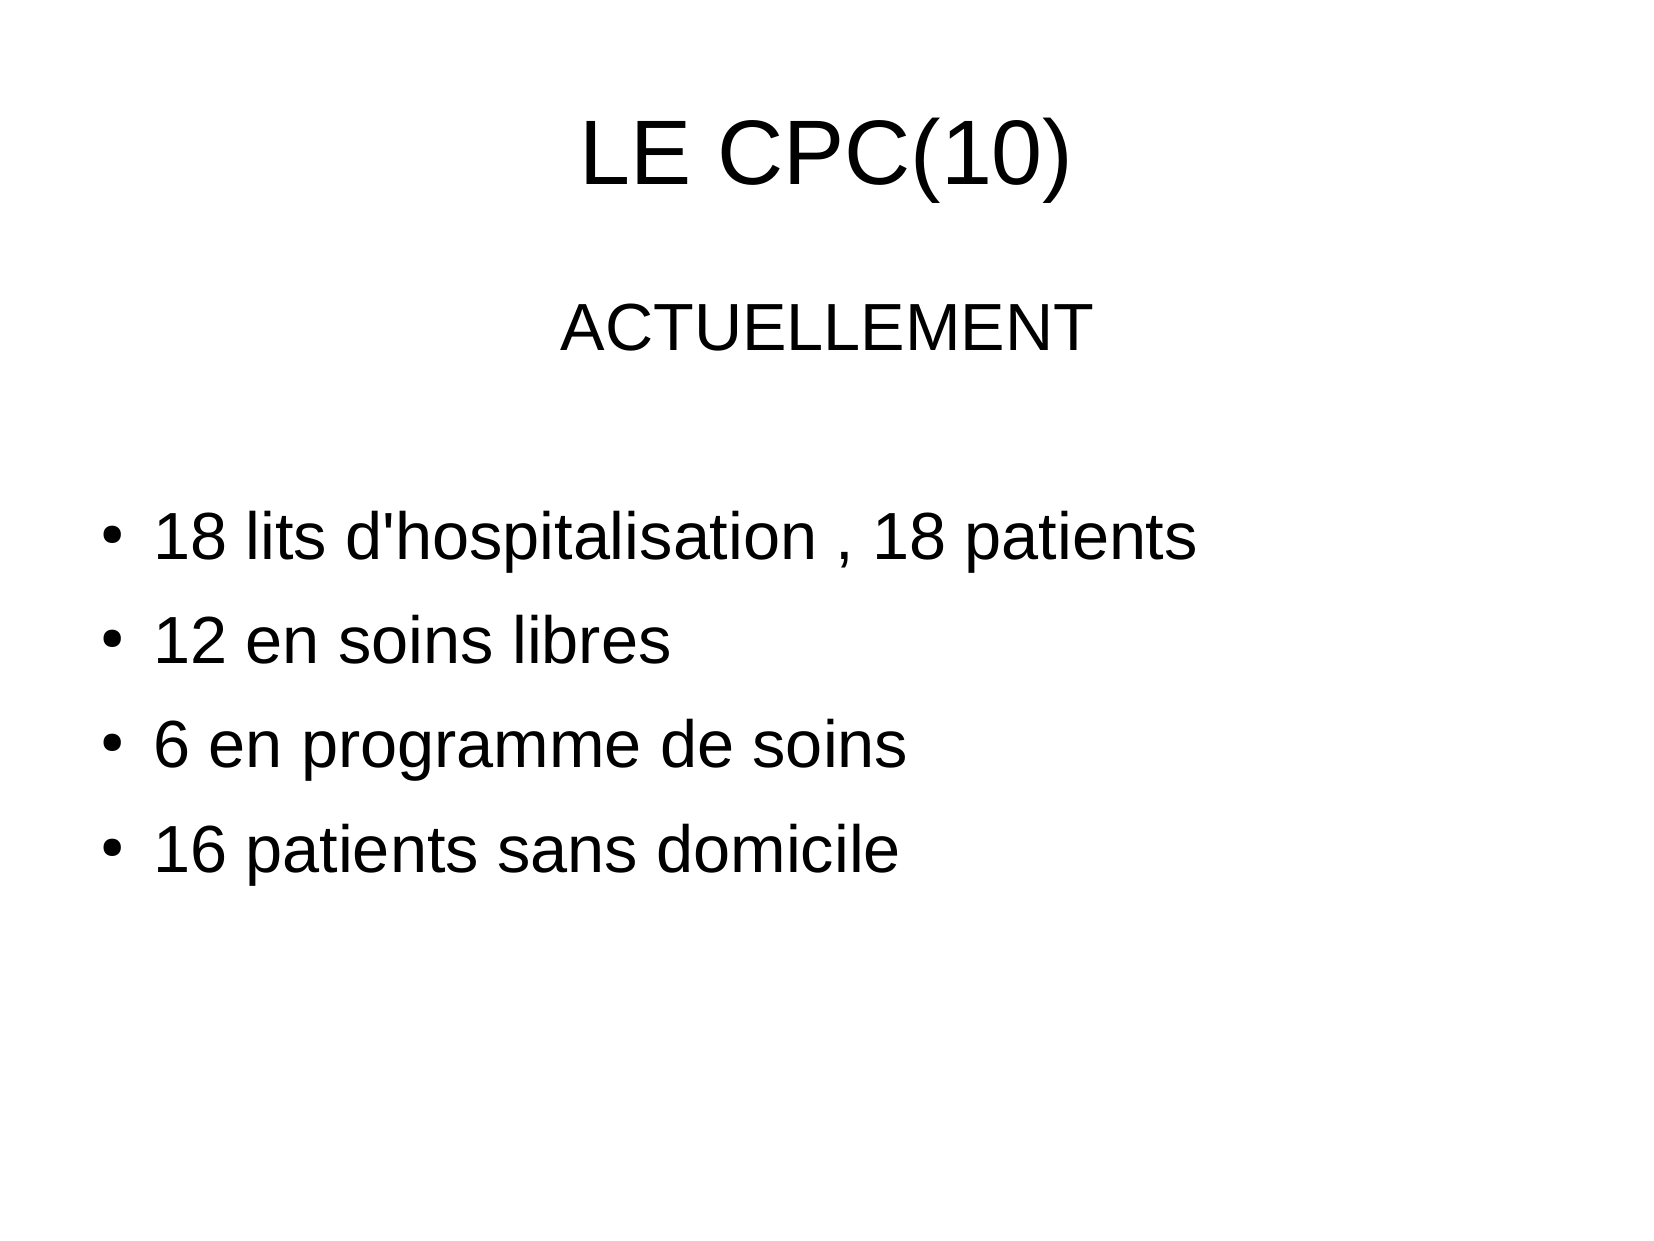

# LE CPC(10)
 ACTUELLEMENT
18 lits d'hospitalisation , 18 patients
12 en soins libres
6 en programme de soins
16 patients sans domicile